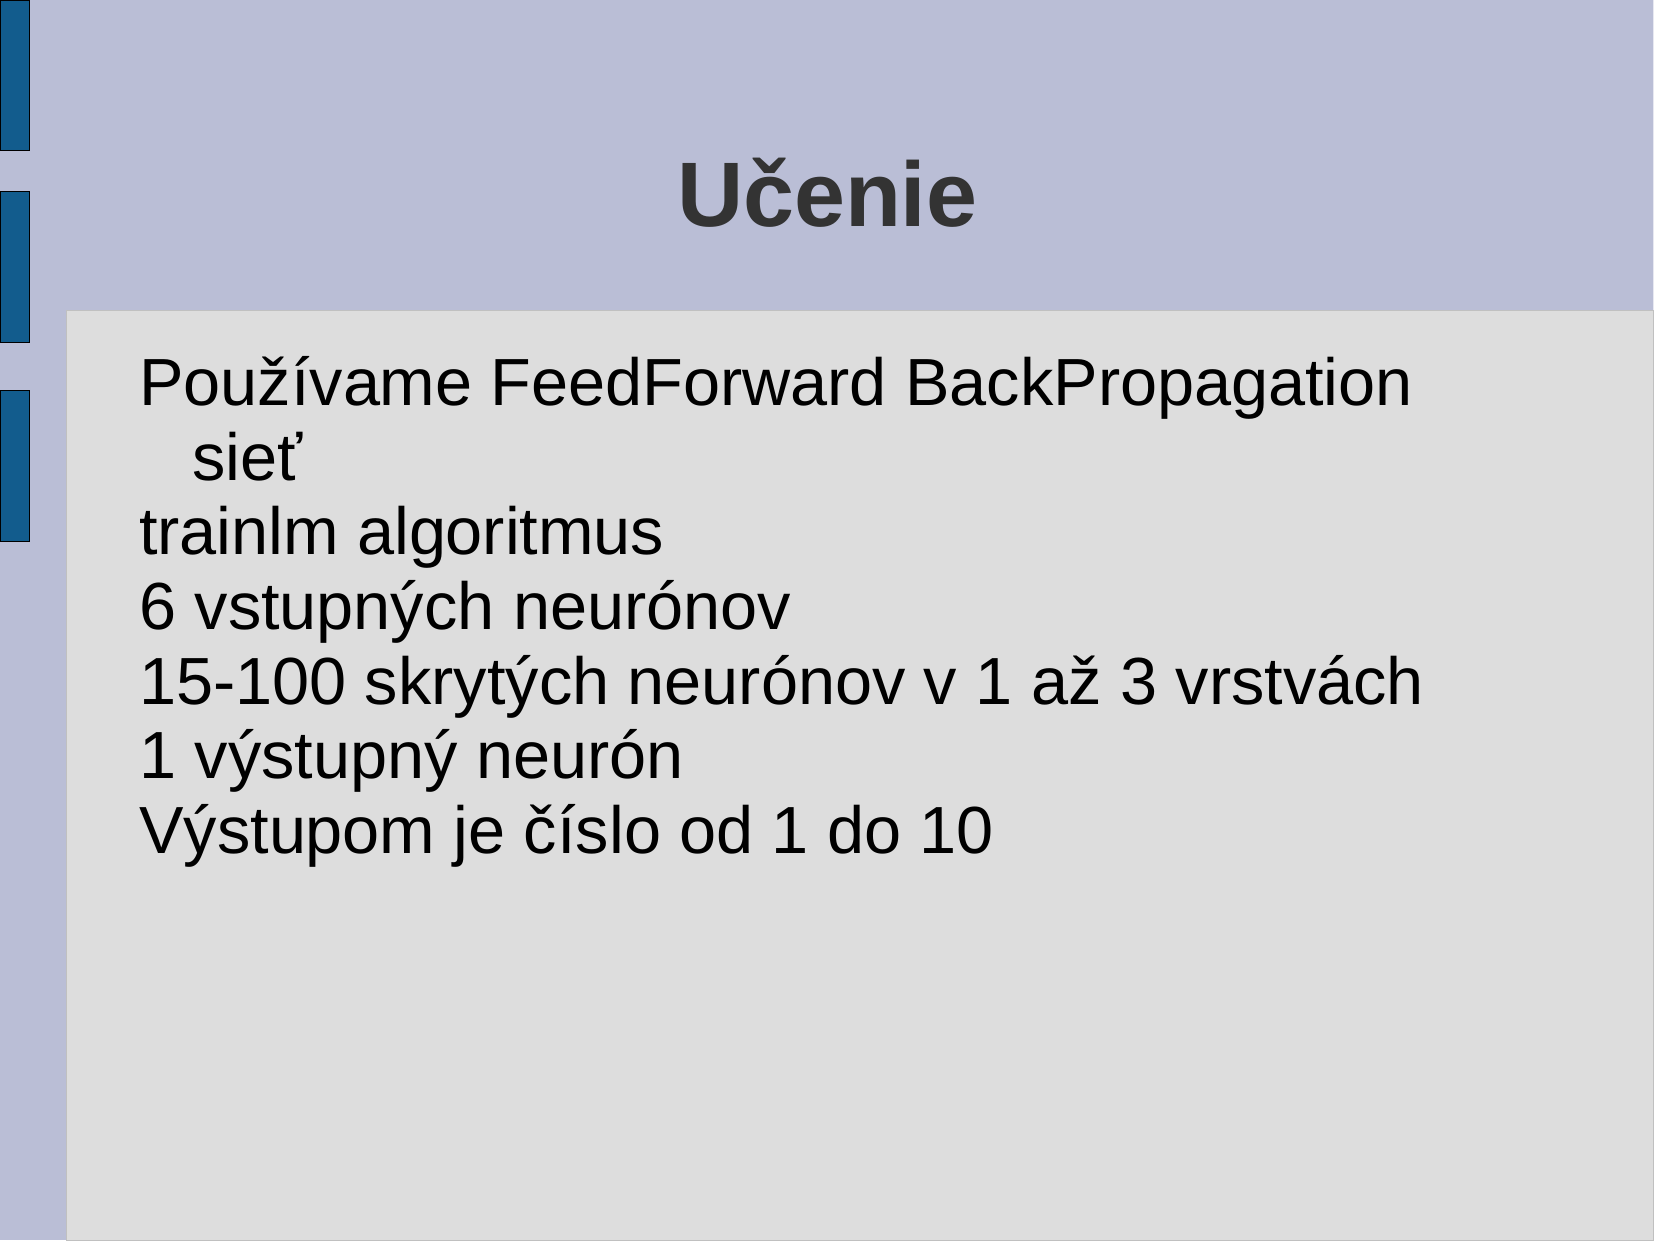

# Učenie
Používame FeedForward BackPropagation sieť
trainlm algoritmus
6 vstupných neurónov
15-100 skrytých neurónov v 1 až 3 vrstvách
1 výstupný neurón
Výstupom je číslo od 1 do 10